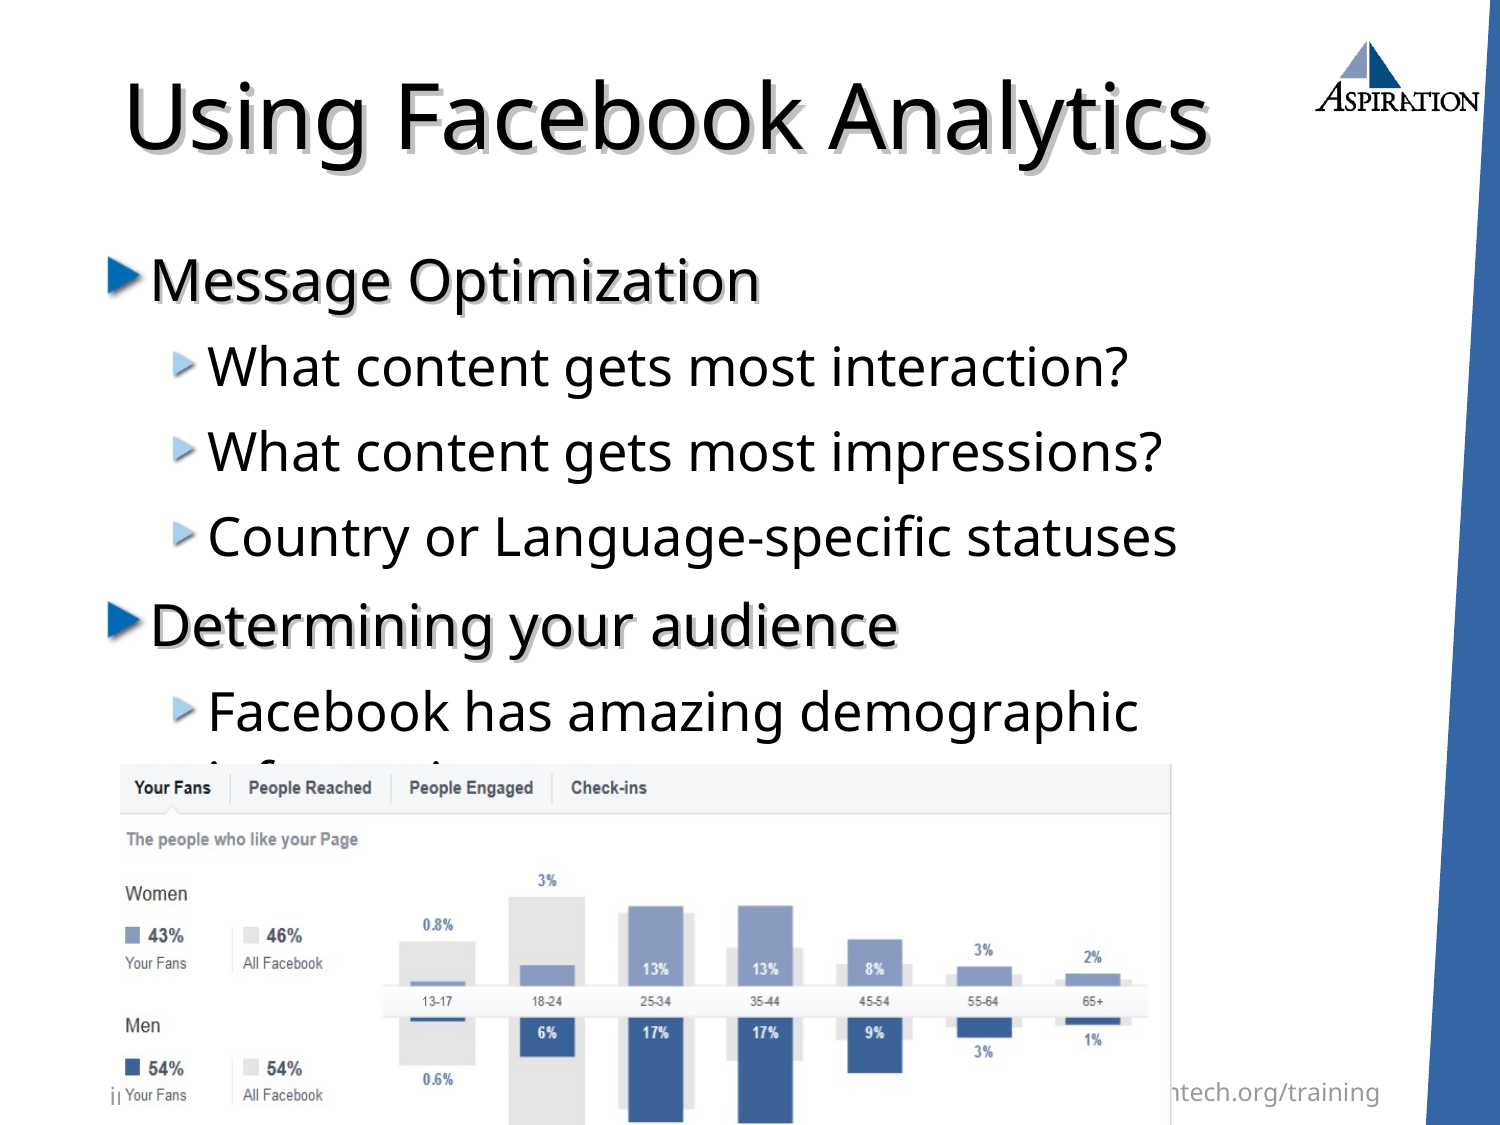

# Using Facebook Analytics
Message Optimization
What content gets most interaction?
What content gets most impressions?
Country or Language-specific statuses
Determining your audience
Facebook has amazing demographic information